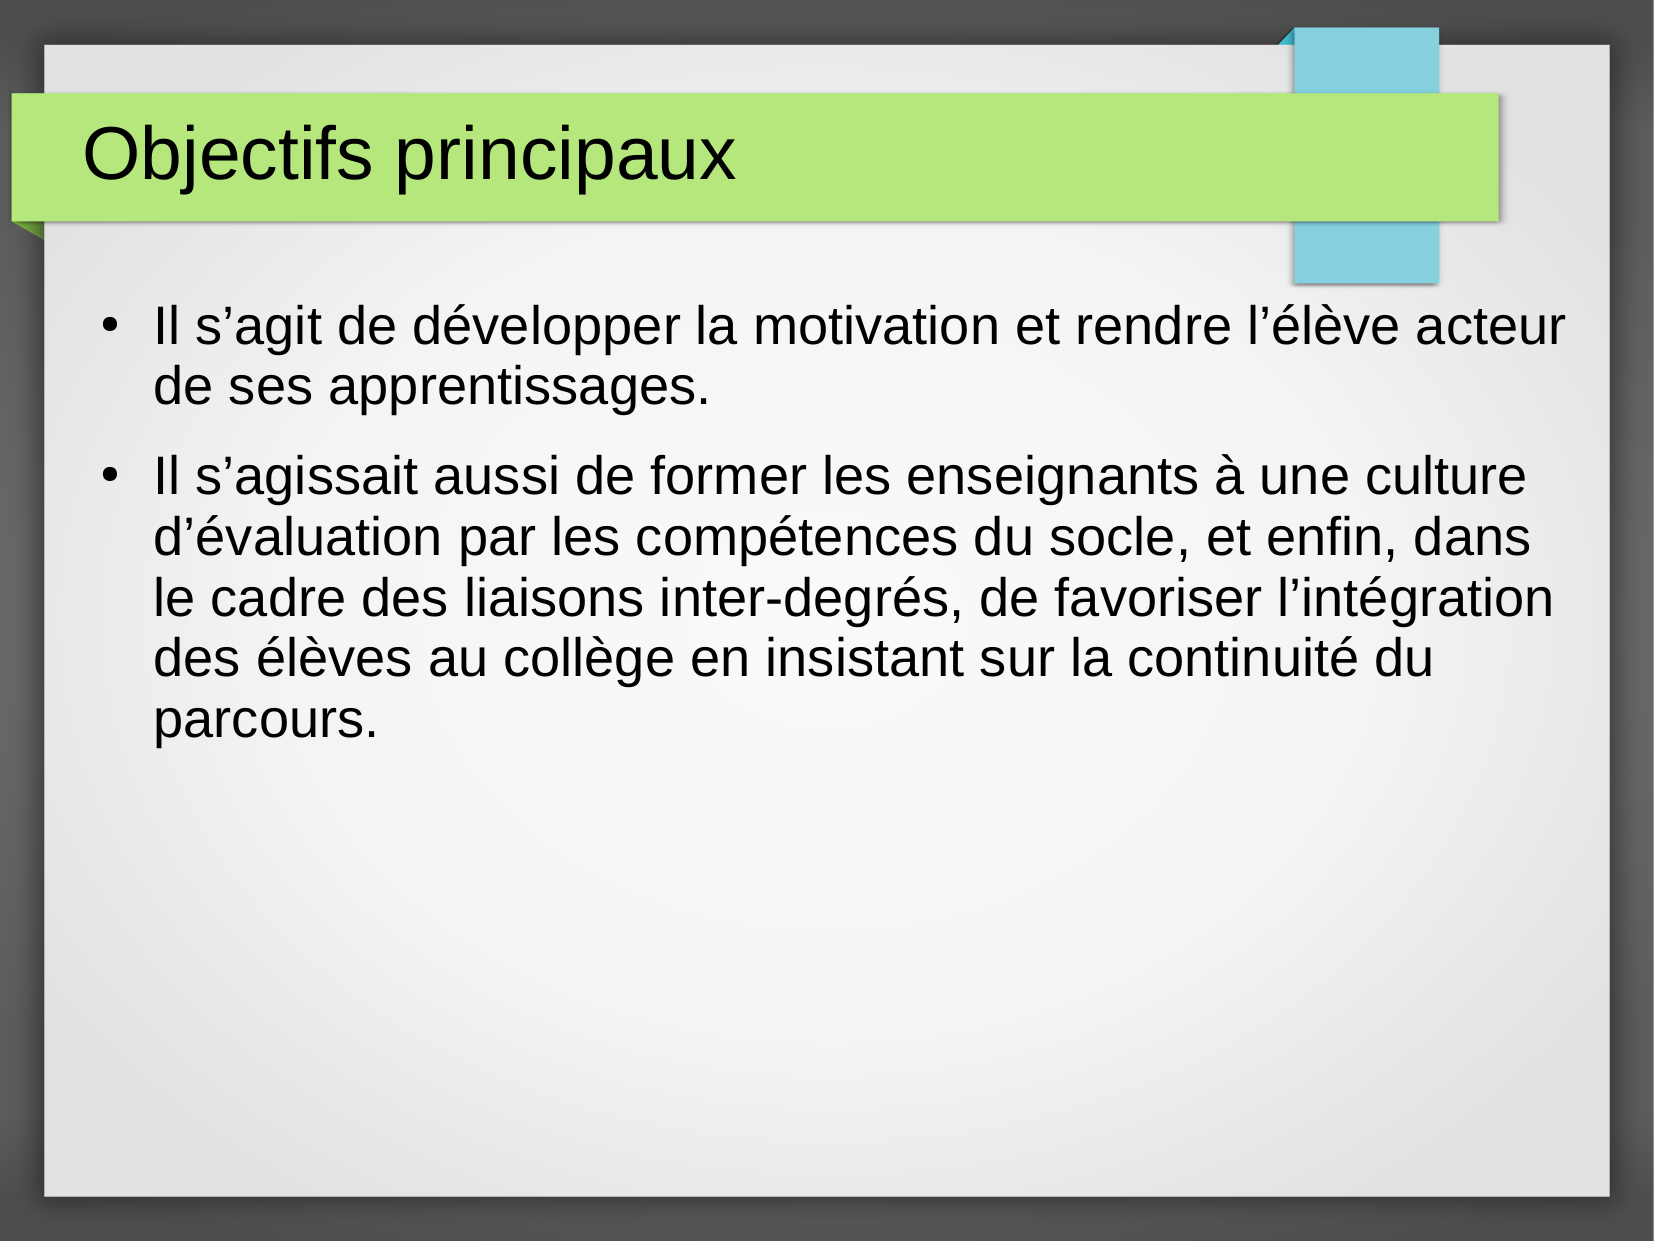

# Objectifs principaux
Il s’agit de développer la motivation et rendre l’élève acteur de ses apprentissages.
Il s’agissait aussi de former les enseignants à une culture d’évaluation par les compétences du socle, et enfin, dans le cadre des liaisons inter-degrés, de favoriser l’intégration des élèves au collège en insistant sur la continuité du parcours.